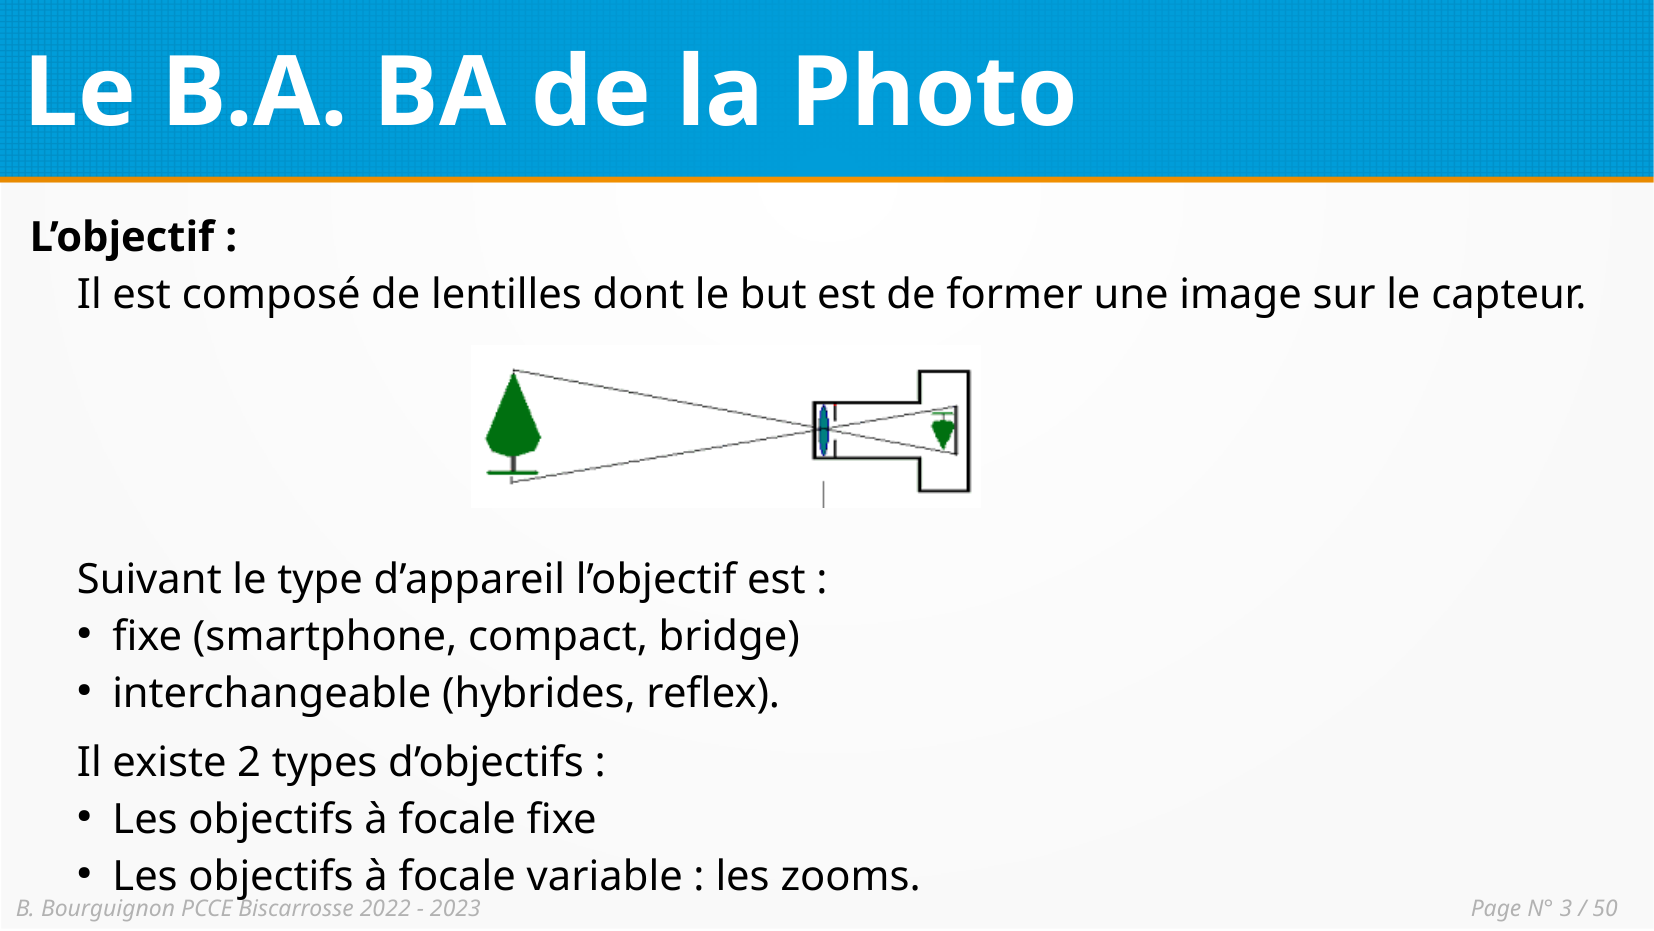

# Le B.A. BA de la Photo
L’objectif :
Il est composé de lentilles dont le but est de former une image sur le capteur.
Suivant le type d’appareil l’objectif est :
fixe (smartphone, compact, bridge)
interchangeable (hybrides, reflex).
Il existe 2 types d’objectifs :
Les objectifs à focale fixe
Les objectifs à focale variable : les zooms.